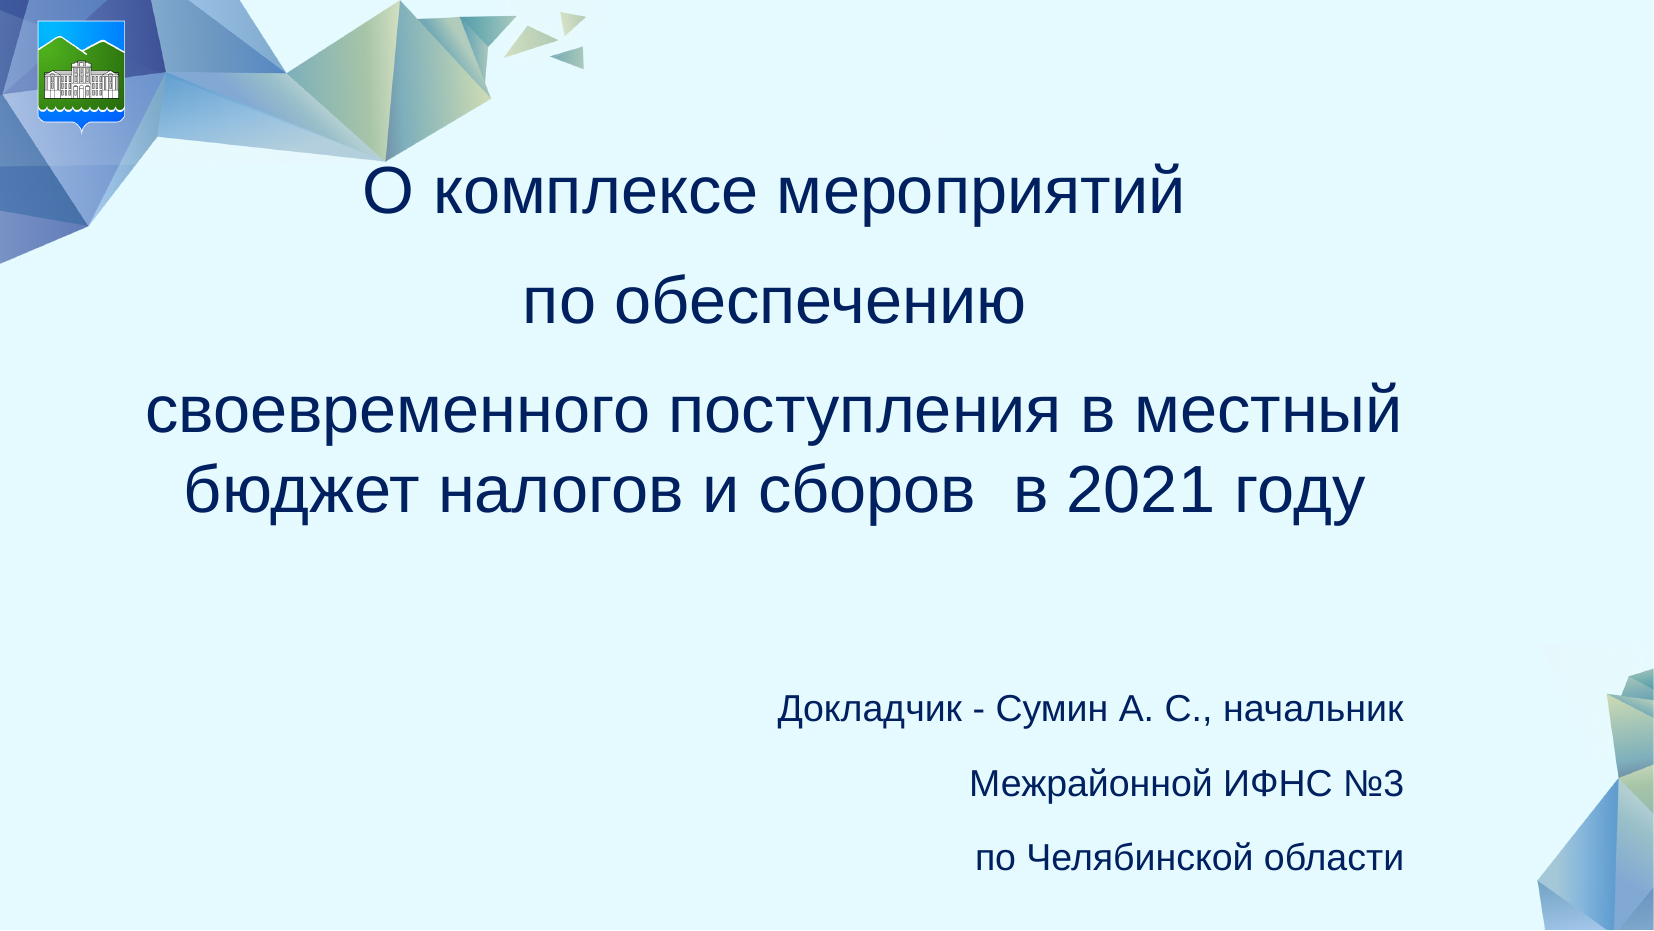

# О комплексе мероприятий
по обеспечению
своевременного поступления в местный бюджет налогов и сборов в 2021 году
Докладчик - Сумин А. С., начальник
Межрайонной ИФНС №3
по Челябинской области